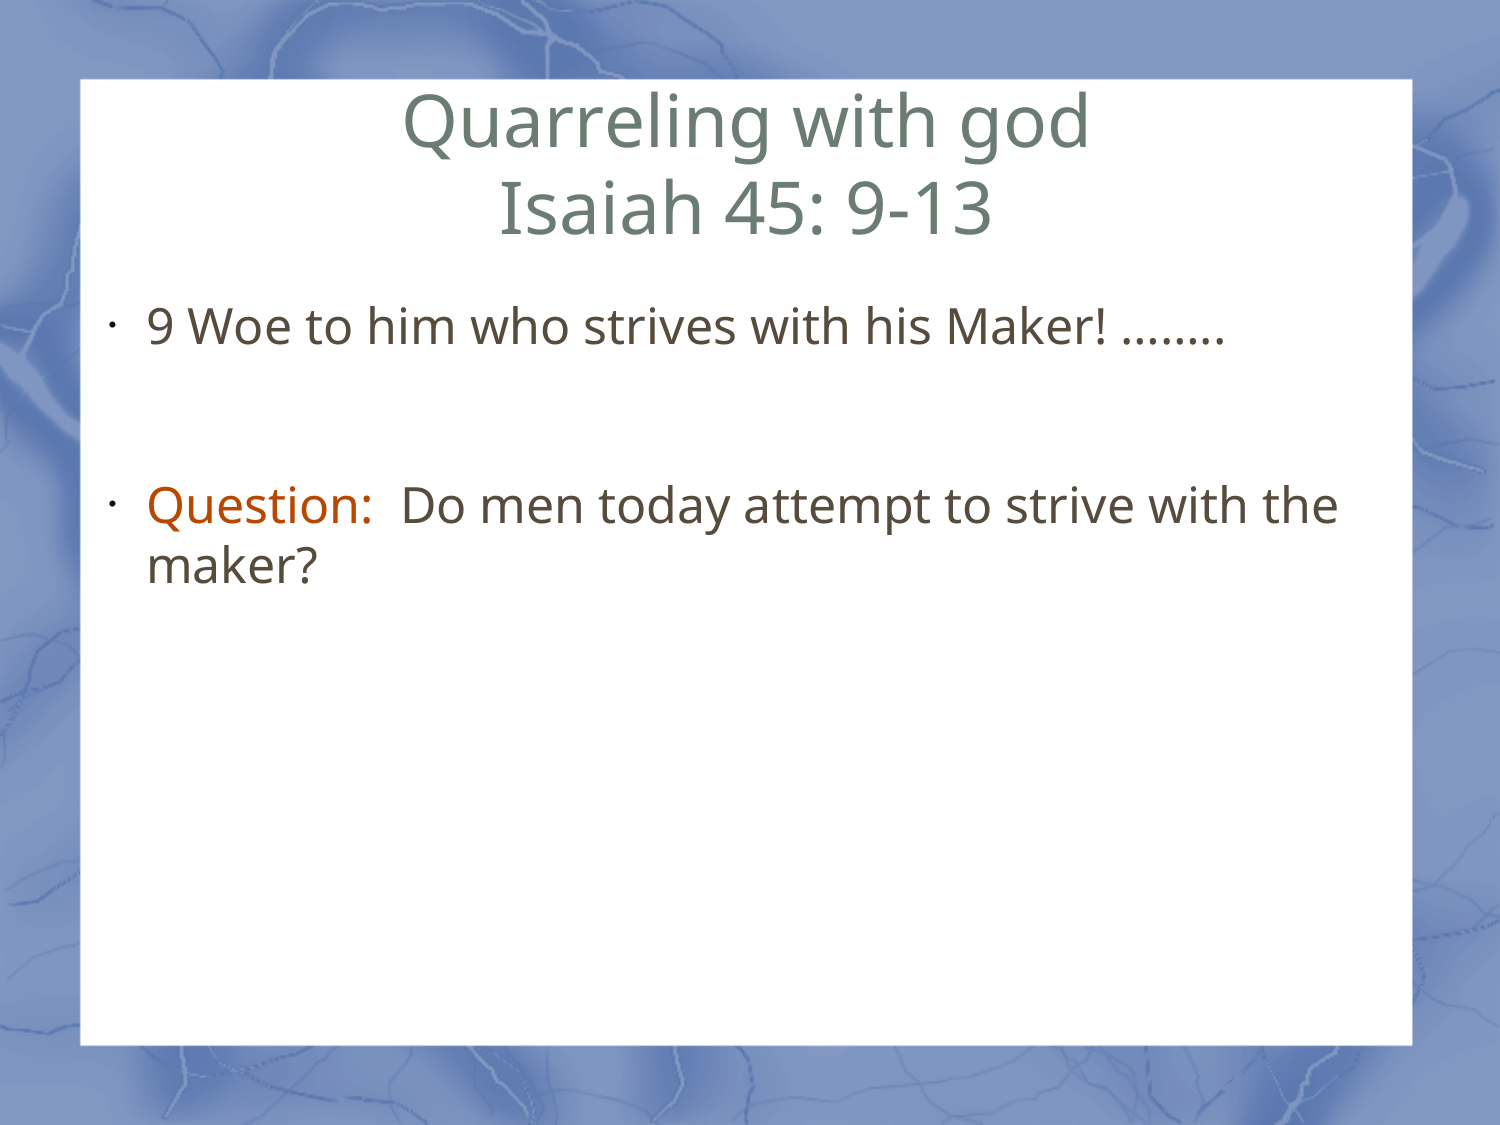

# Quarreling with god Isaiah 45: 9-13
9 Woe to him who strives with his Maker! ……..
Question: Do men today attempt to strive with the maker?